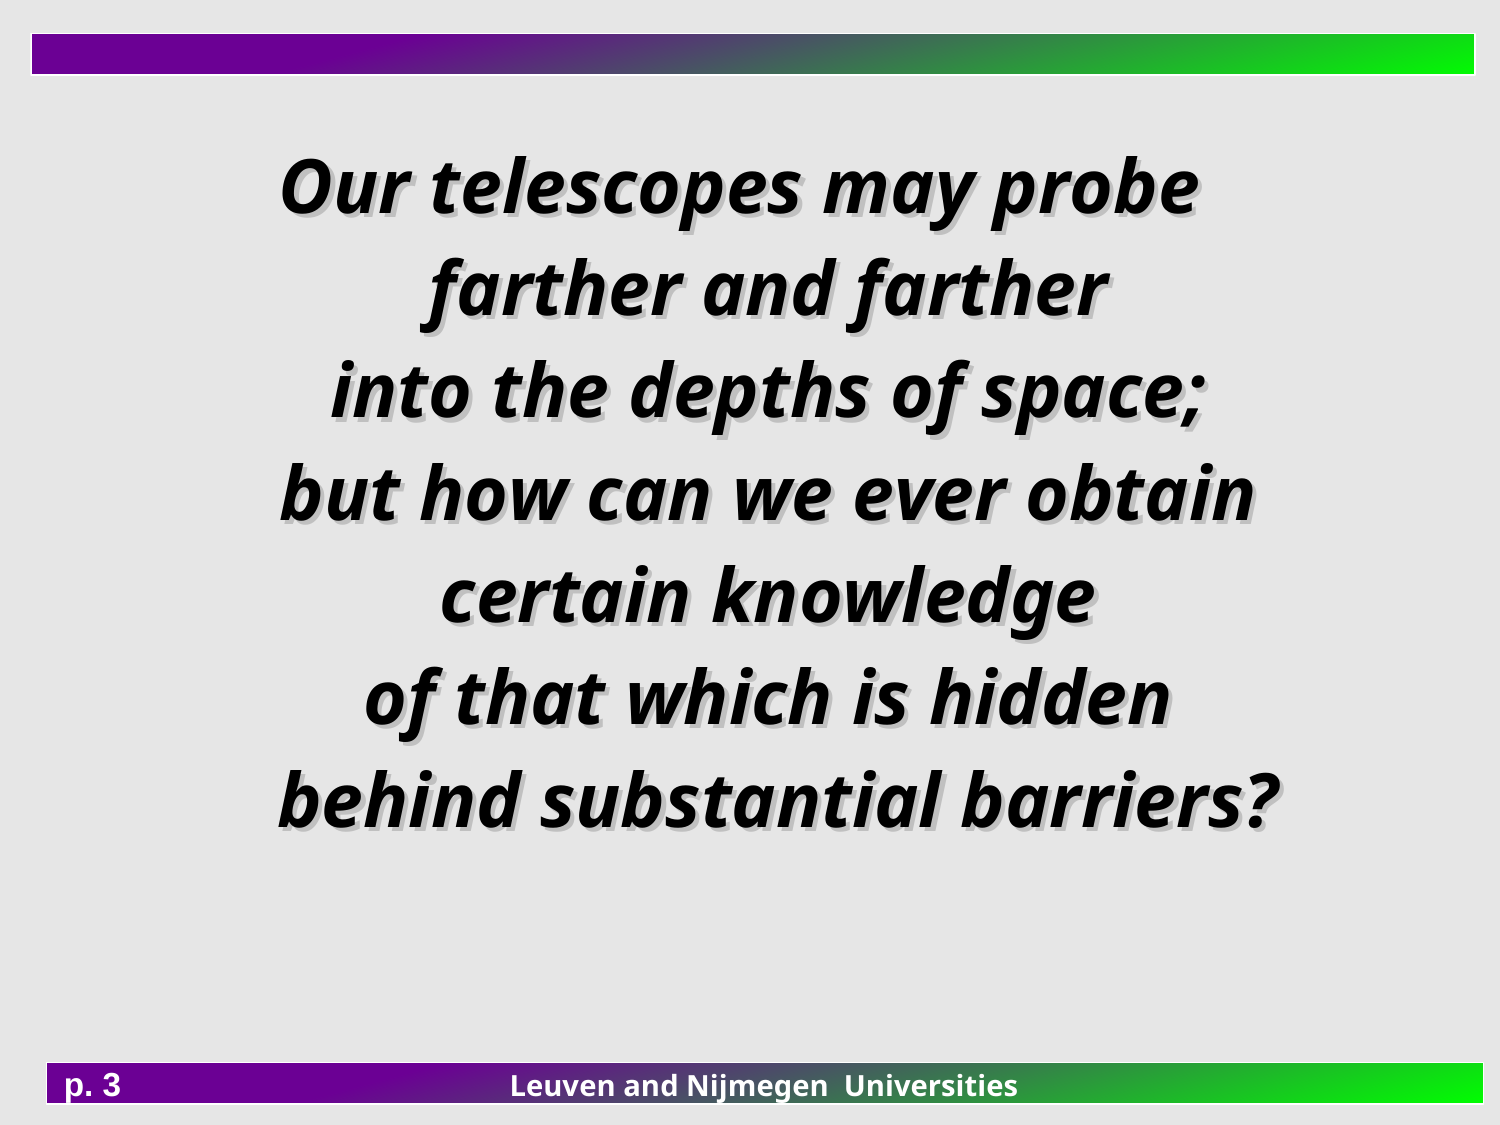

Our telescopes may probe
farther and farther
into the depths of space;
but how can we ever obtain
certain knowledge
of that which is hidden
behind substantial barriers?